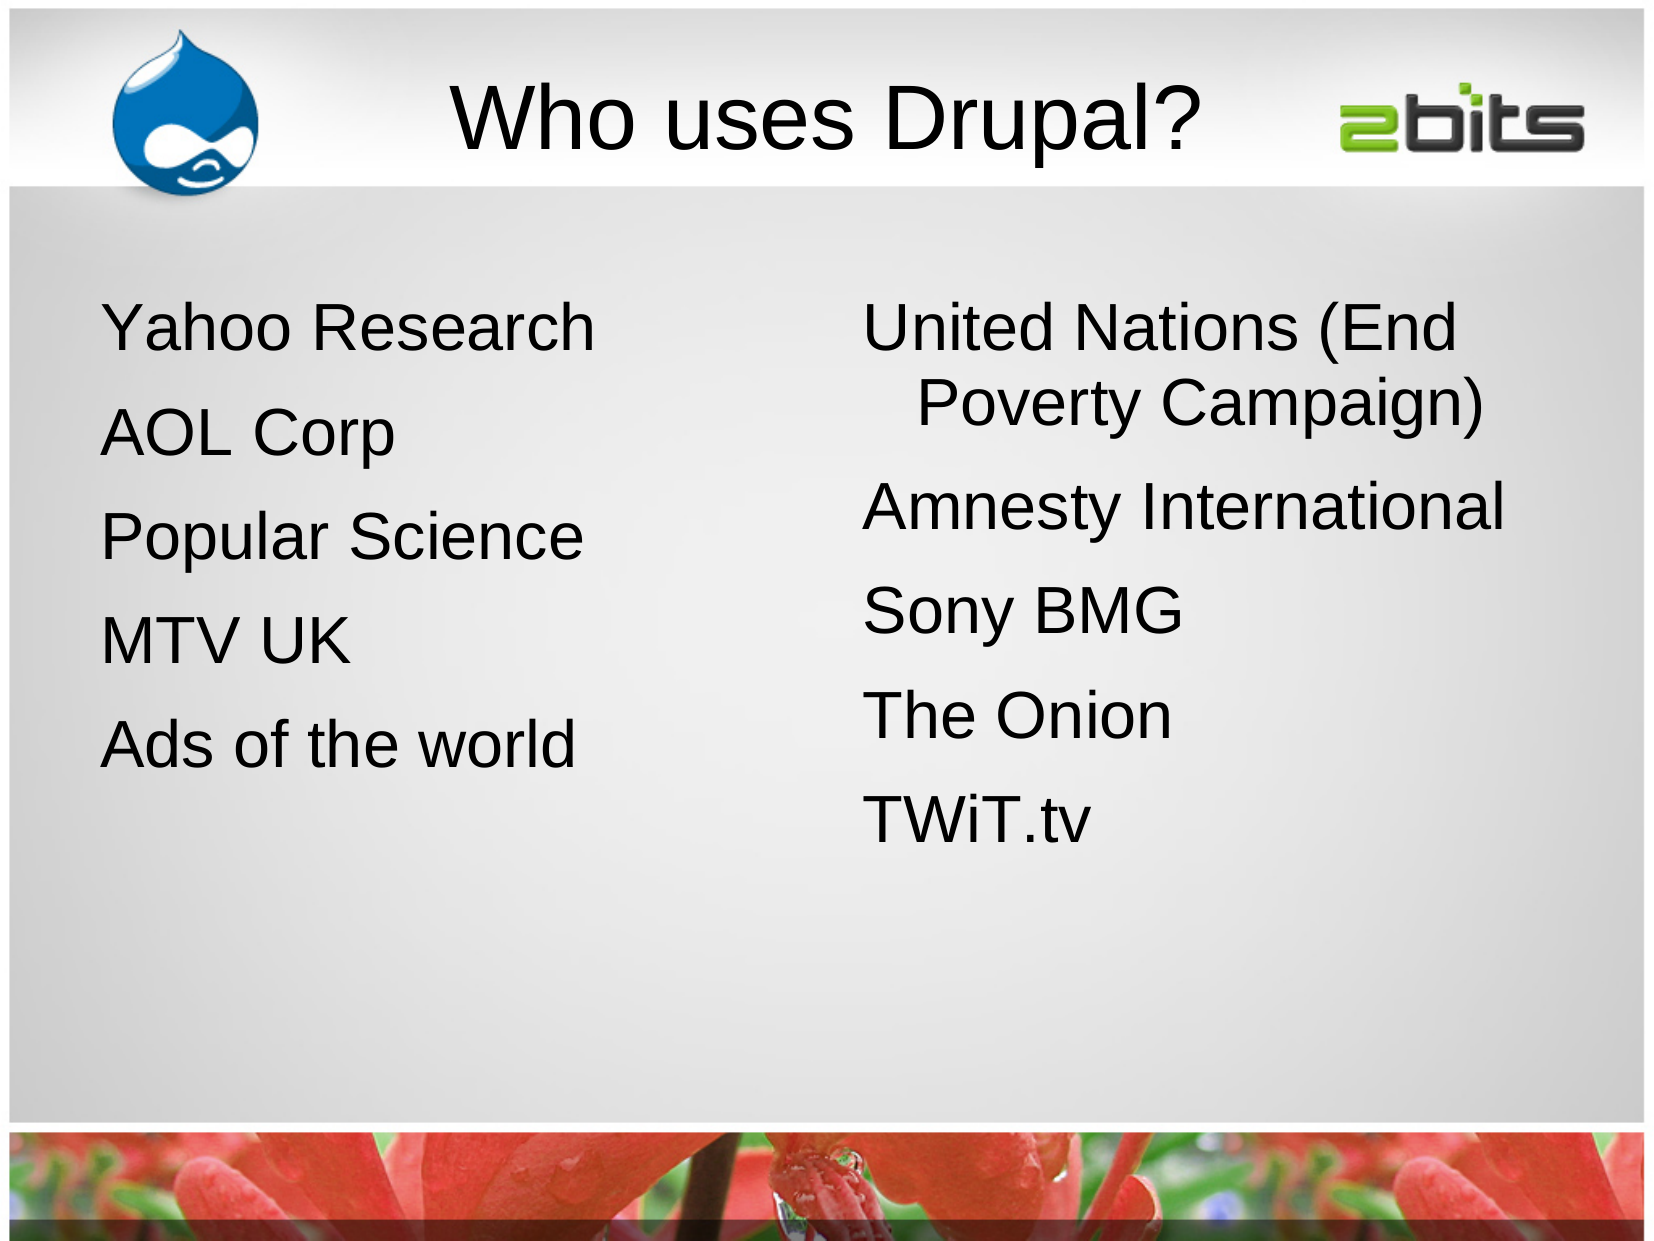

# Who uses Drupal?
Yahoo Research
AOL Corp
Popular Science
MTV UK
Ads of the world
United Nations (End Poverty Campaign)
Amnesty International
Sony BMG
The Onion
TWiT.tv